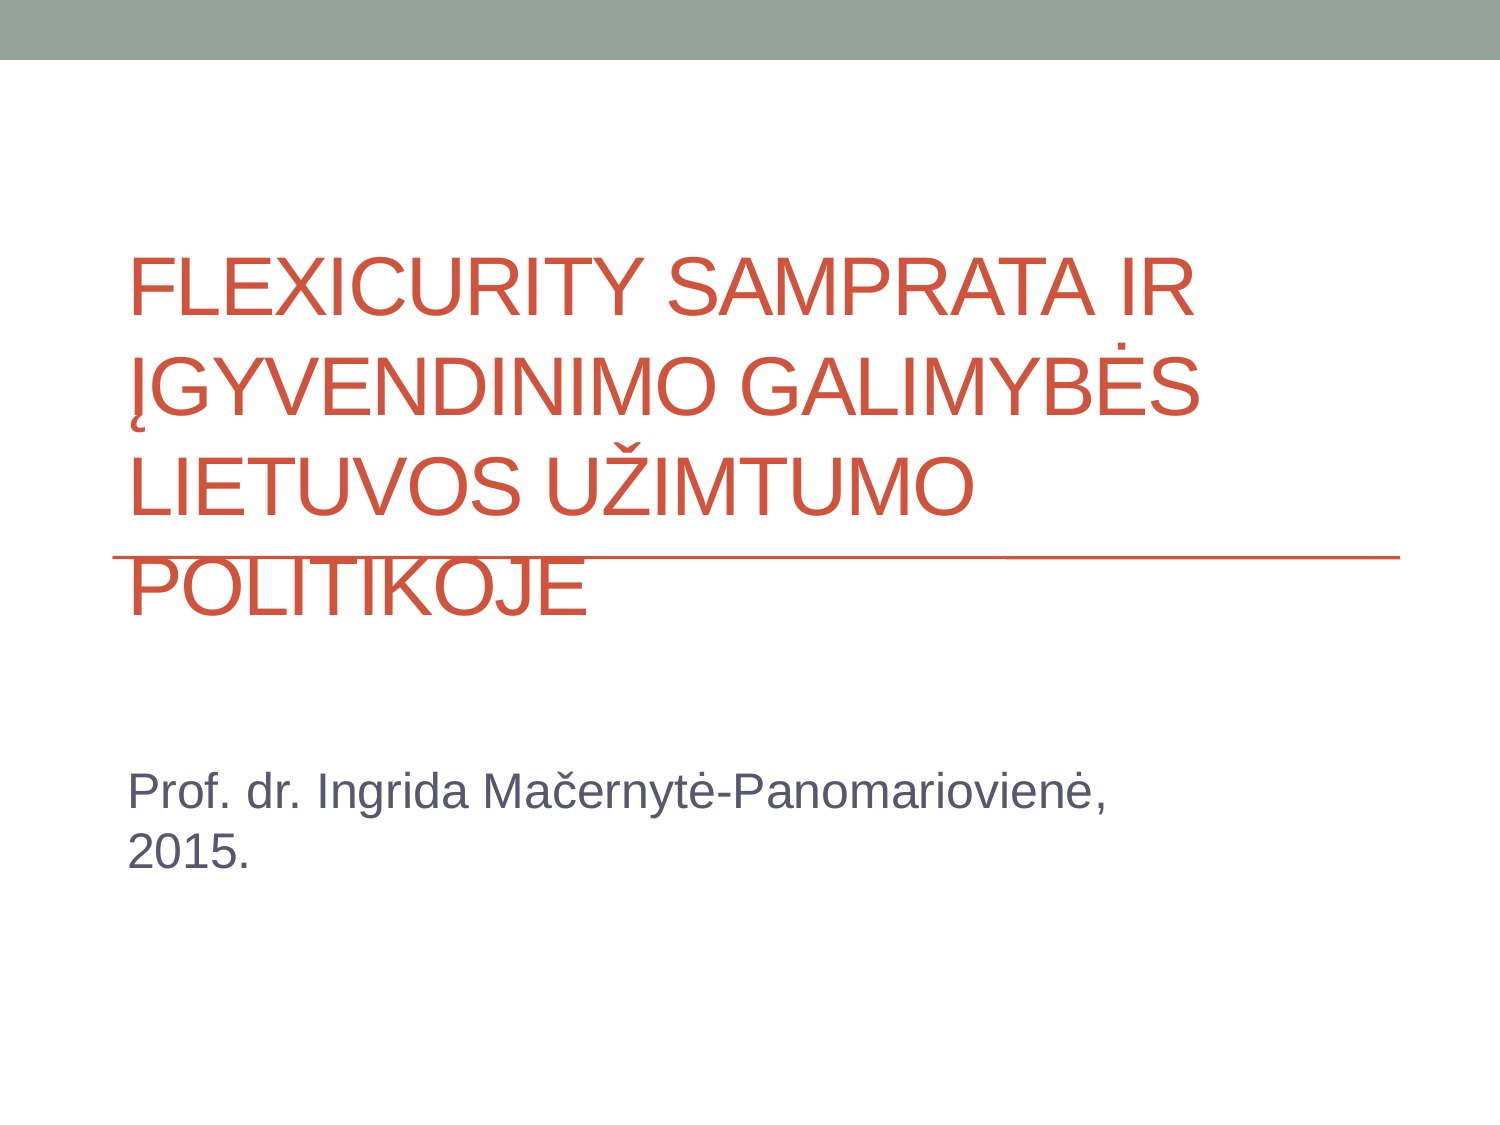

# Flexicurity samprata ir įgyvendinimo galimybės Lietuvos užimtumo politikoje
Prof. dr. Ingrida Mačernytė-Panomariovienė, 2015.